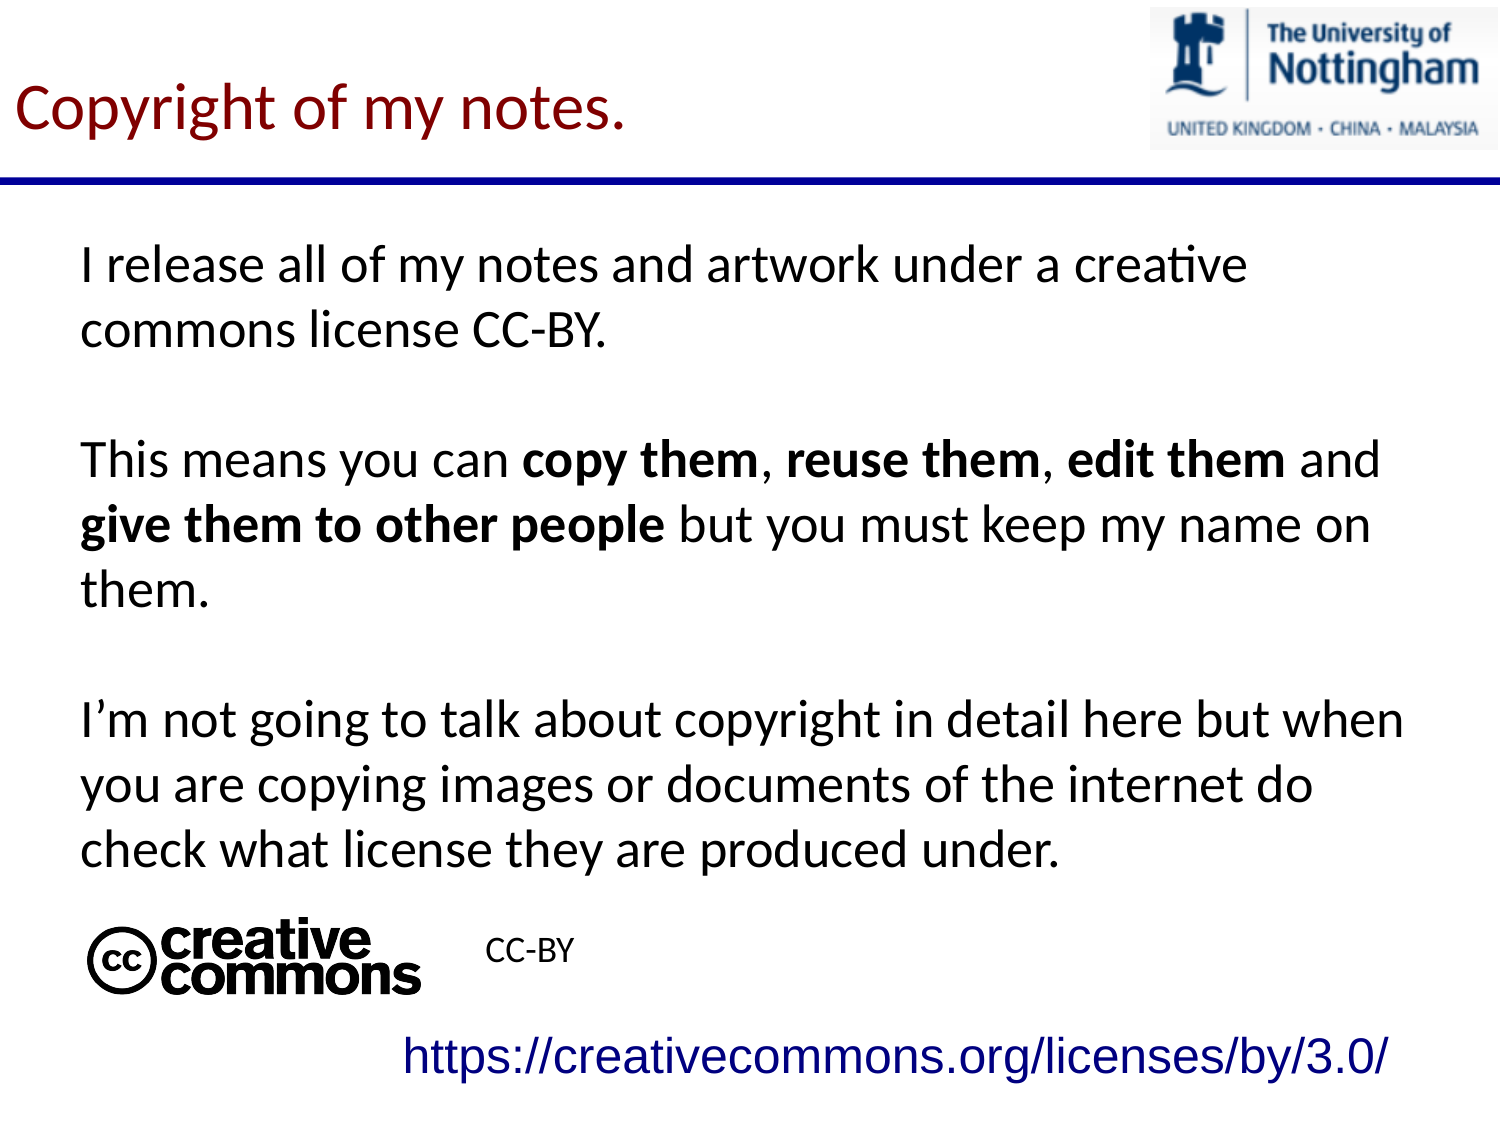

# Copyright of my notes.
I release all of my notes and artwork under a creative commons license CC-BY.
This means you can copy them, reuse them, edit them and give them to other people but you must keep my name on them.
I’m not going to talk about copyright in detail here but when you are copying images or documents of the internet do check what license they are produced under.
CC-BY
https://creativecommons.org/licenses/by/3.0/